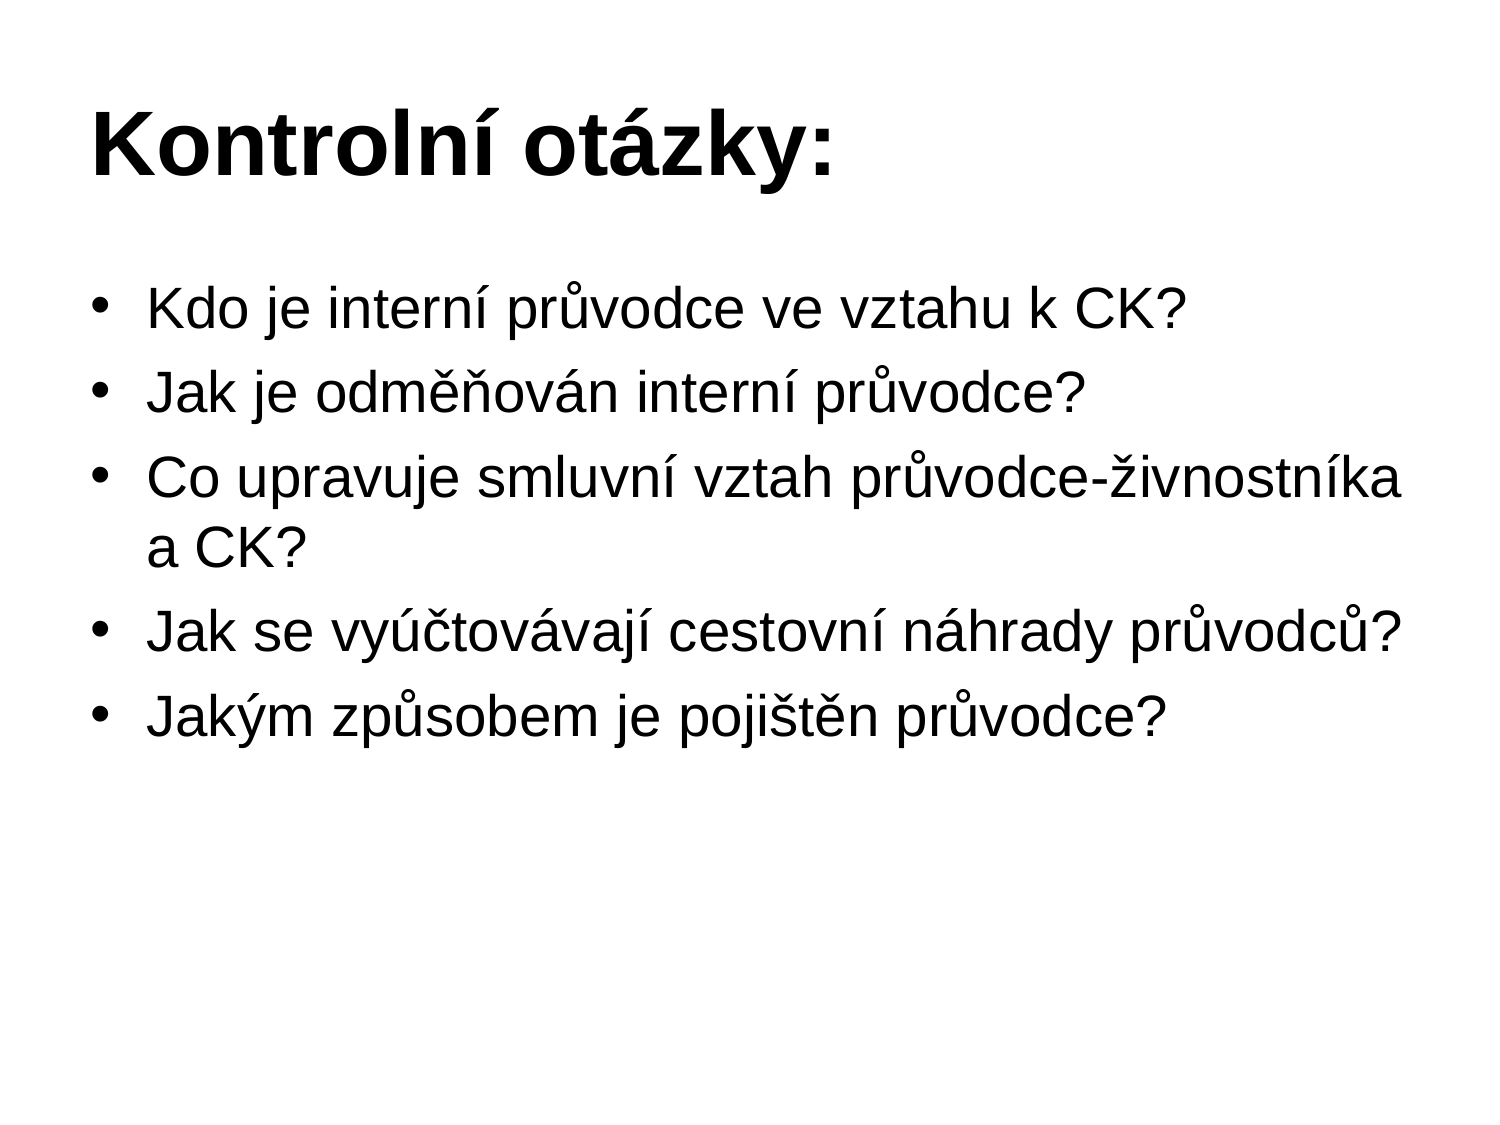

# Kontrolní otázky:
Kdo je interní průvodce ve vztahu k CK?
Jak je odměňován interní průvodce?
Co upravuje smluvní vztah průvodce-živnostníka a CK?
Jak se vyúčtovávají cestovní náhrady průvodců?
Jakým způsobem je pojištěn průvodce?